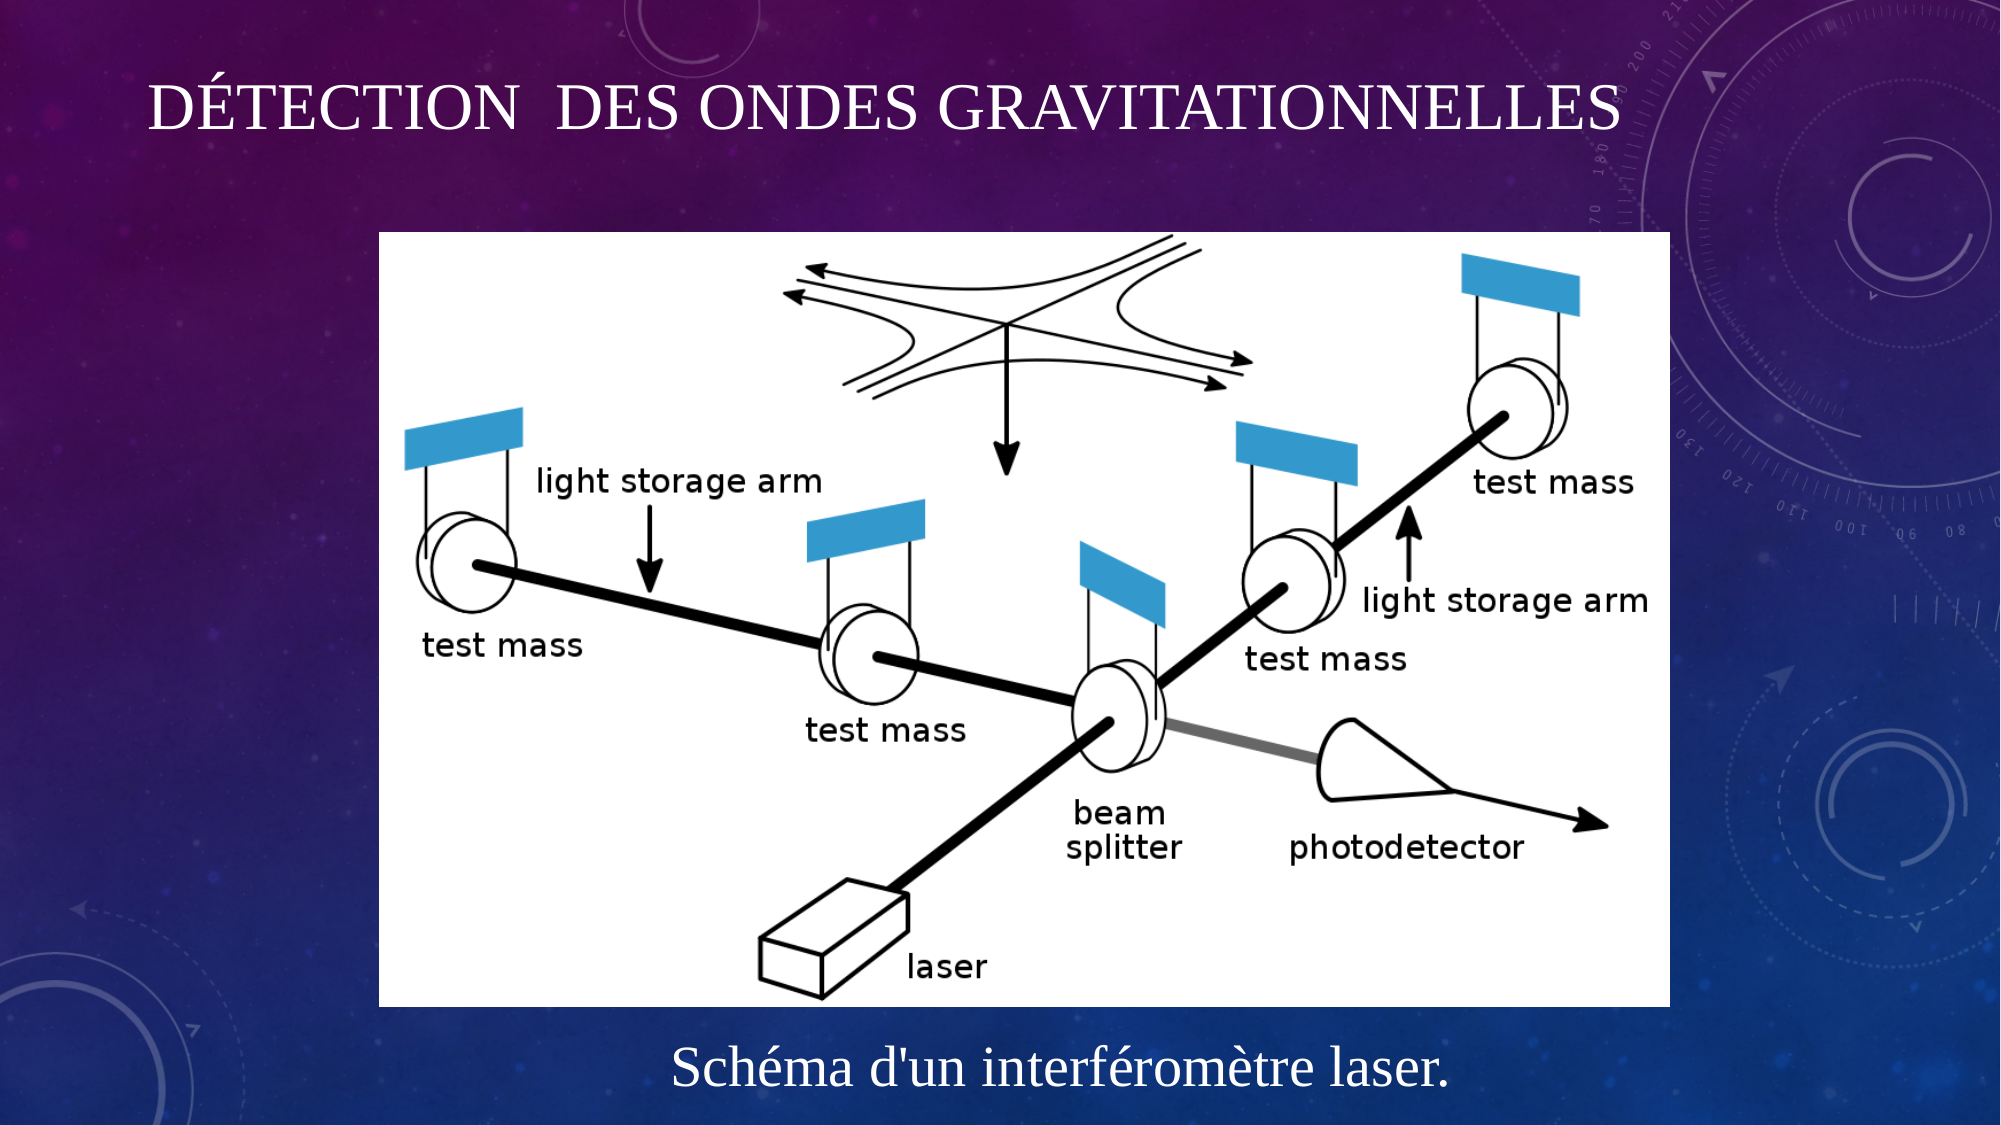

# Détection des ondes gravitationnelles
Schéma d'un interféromètre laser.